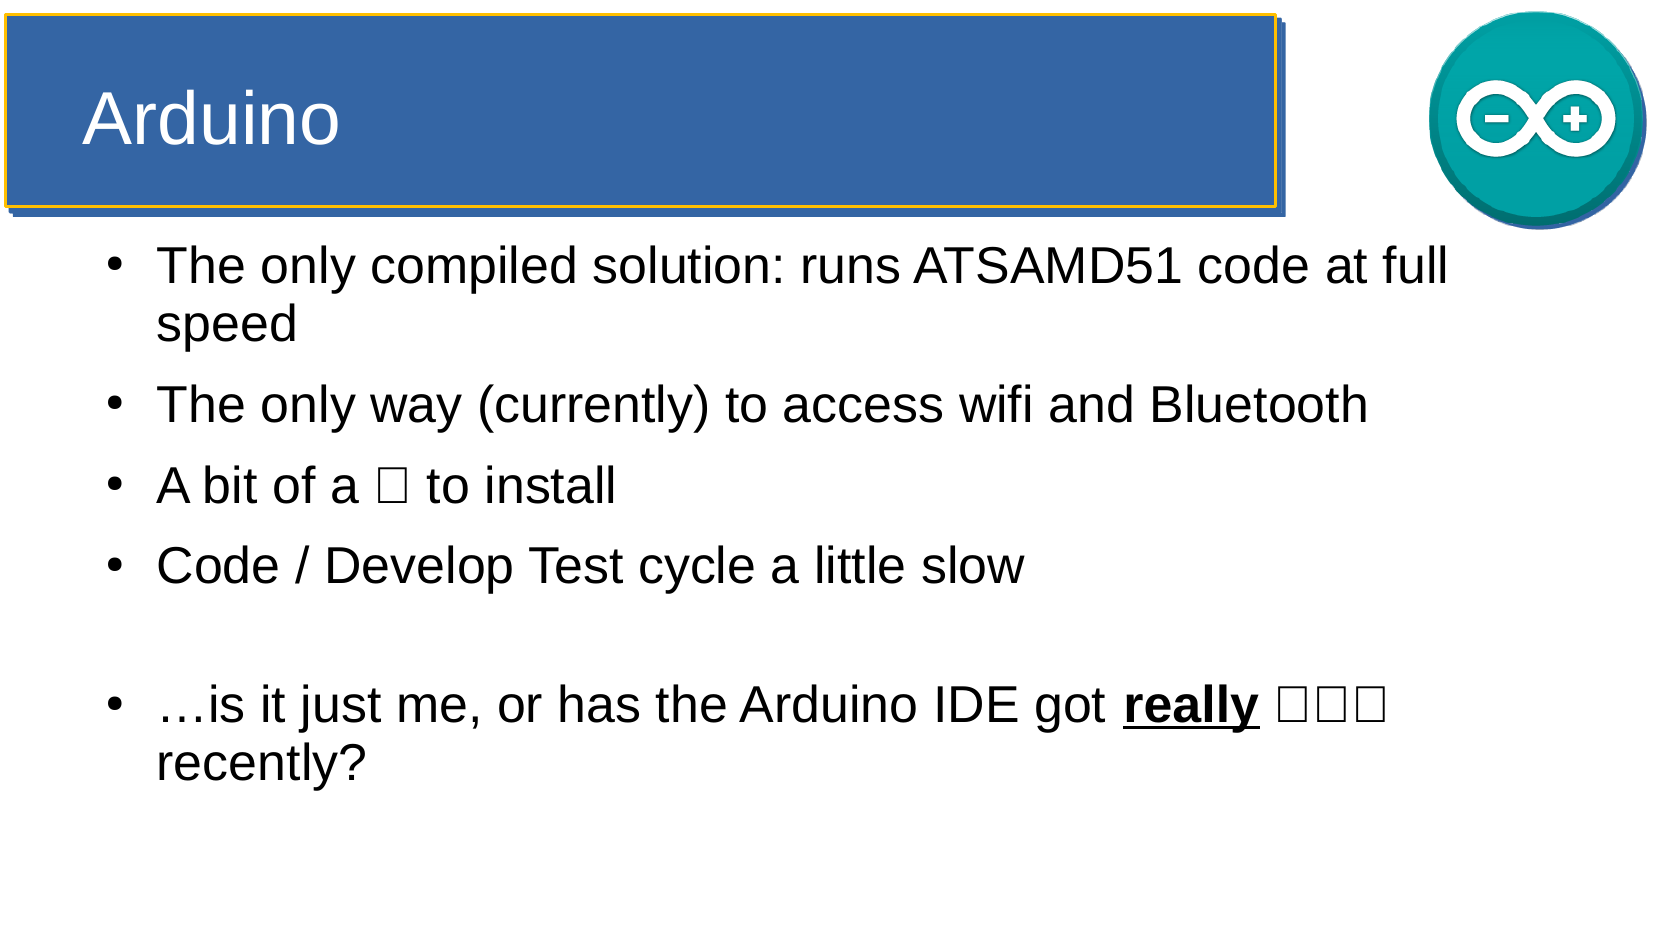

# Arduino
The only compiled solution: runs ATSAMD51 code at full speed
The only way (currently) to access wifi and Bluetooth
A bit of a 💩 to install
Code / Develop Test cycle a little slow
…is it just me, or has the Arduino IDE got really 🦥🦥🦥 recently?